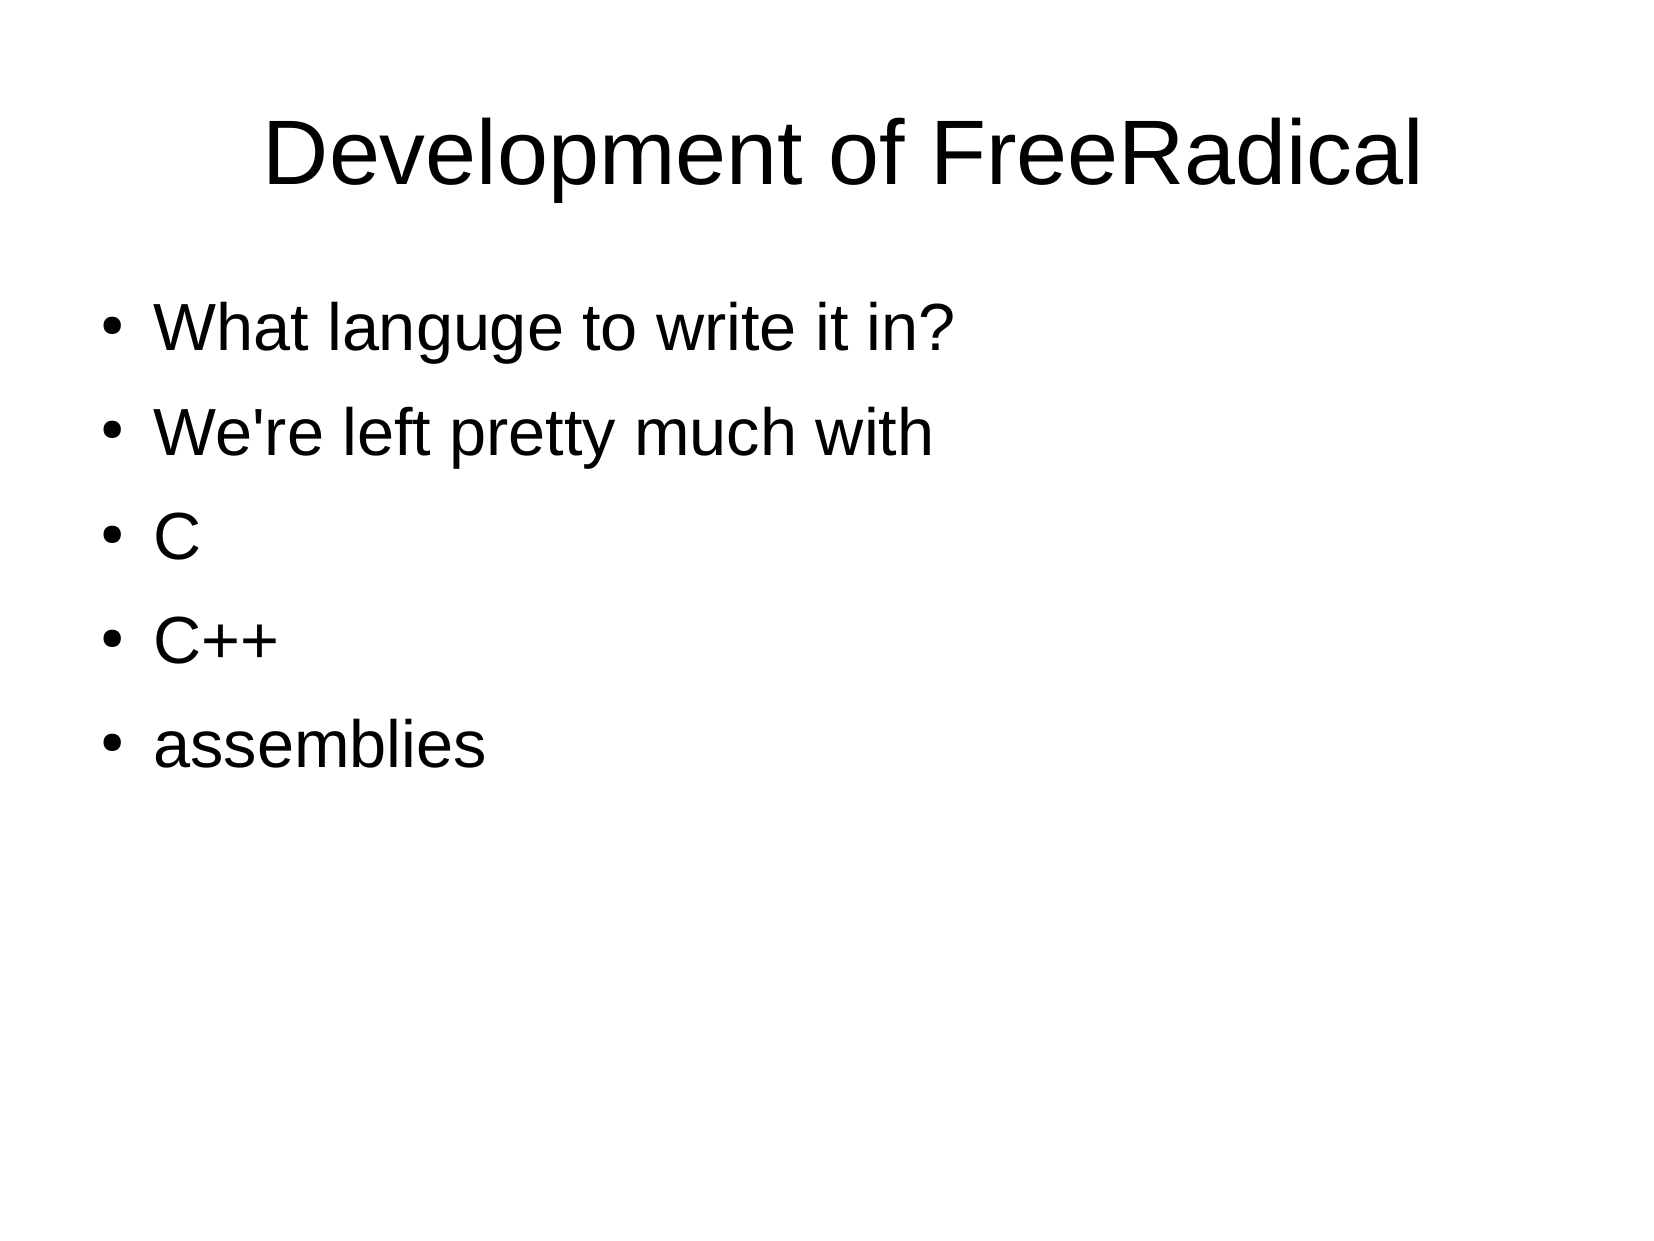

# Development of FreeRadical
What languge to write it in?
We're left pretty much with
C
C++
assemblies